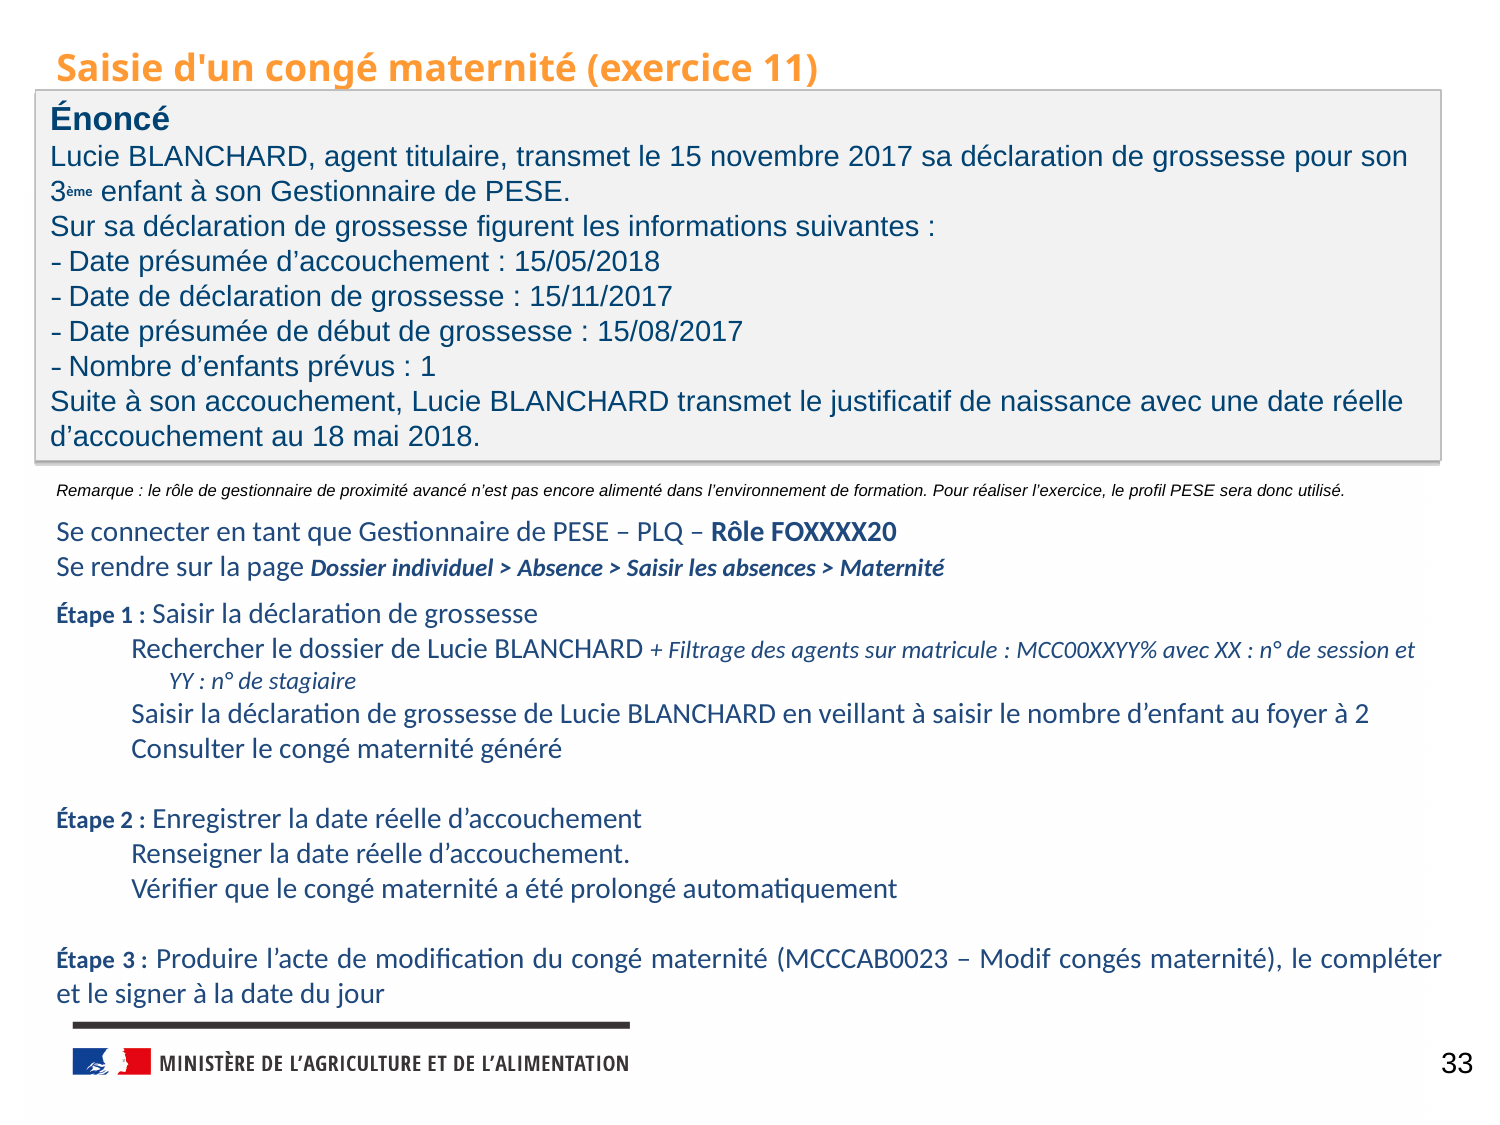

Saisie d'un congé maternité (exercice 11)
Énoncé
Lucie BLANCHARD, agent titulaire, transmet le 15 novembre 2017 sa déclaration de grossesse pour son 3ème enfant à son Gestionnaire de PESE.
Sur sa déclaration de grossesse figurent les informations suivantes :
– Date présumée d’accouchement : 15/05/2018
– Date de déclaration de grossesse : 15/11/2017
– Date présumée de début de grossesse : 15/08/2017
– Nombre d’enfants prévus : 1
Suite à son accouchement, Lucie BLANCHARD transmet le justificatif de naissance avec une date réelle d’accouchement au 18 mai 2018.
Remarque : le rôle de gestionnaire de proximité avancé n’est pas encore alimenté dans l’environnement de formation. Pour réaliser l’exercice, le profil PESE sera donc utilisé.
Se connecter en tant que Gestionnaire de PESE – PLQ – Rôle FOXXXX20
Se rendre sur la page Dossier individuel > Absence > Saisir les absences > Maternité
Étape 1 : Saisir la déclaration de grossesse
Rechercher le dossier de Lucie BLANCHARD + Filtrage des agents sur matricule : MCC00XXYY% avec XX : n° de session et YY : n° de stagiaire
Saisir la déclaration de grossesse de Lucie BLANCHARD en veillant à saisir le nombre d’enfant au foyer à 2
Consulter le congé maternité généré
Étape 2 : Enregistrer la date réelle d’accouchement
Renseigner la date réelle d’accouchement.
Vérifier que le congé maternité a été prolongé automatiquement
Étape 3 : Produire l’acte de modification du congé maternité (MCCCAB0023 – Modif congés maternité), le compléter et le signer à la date du jour